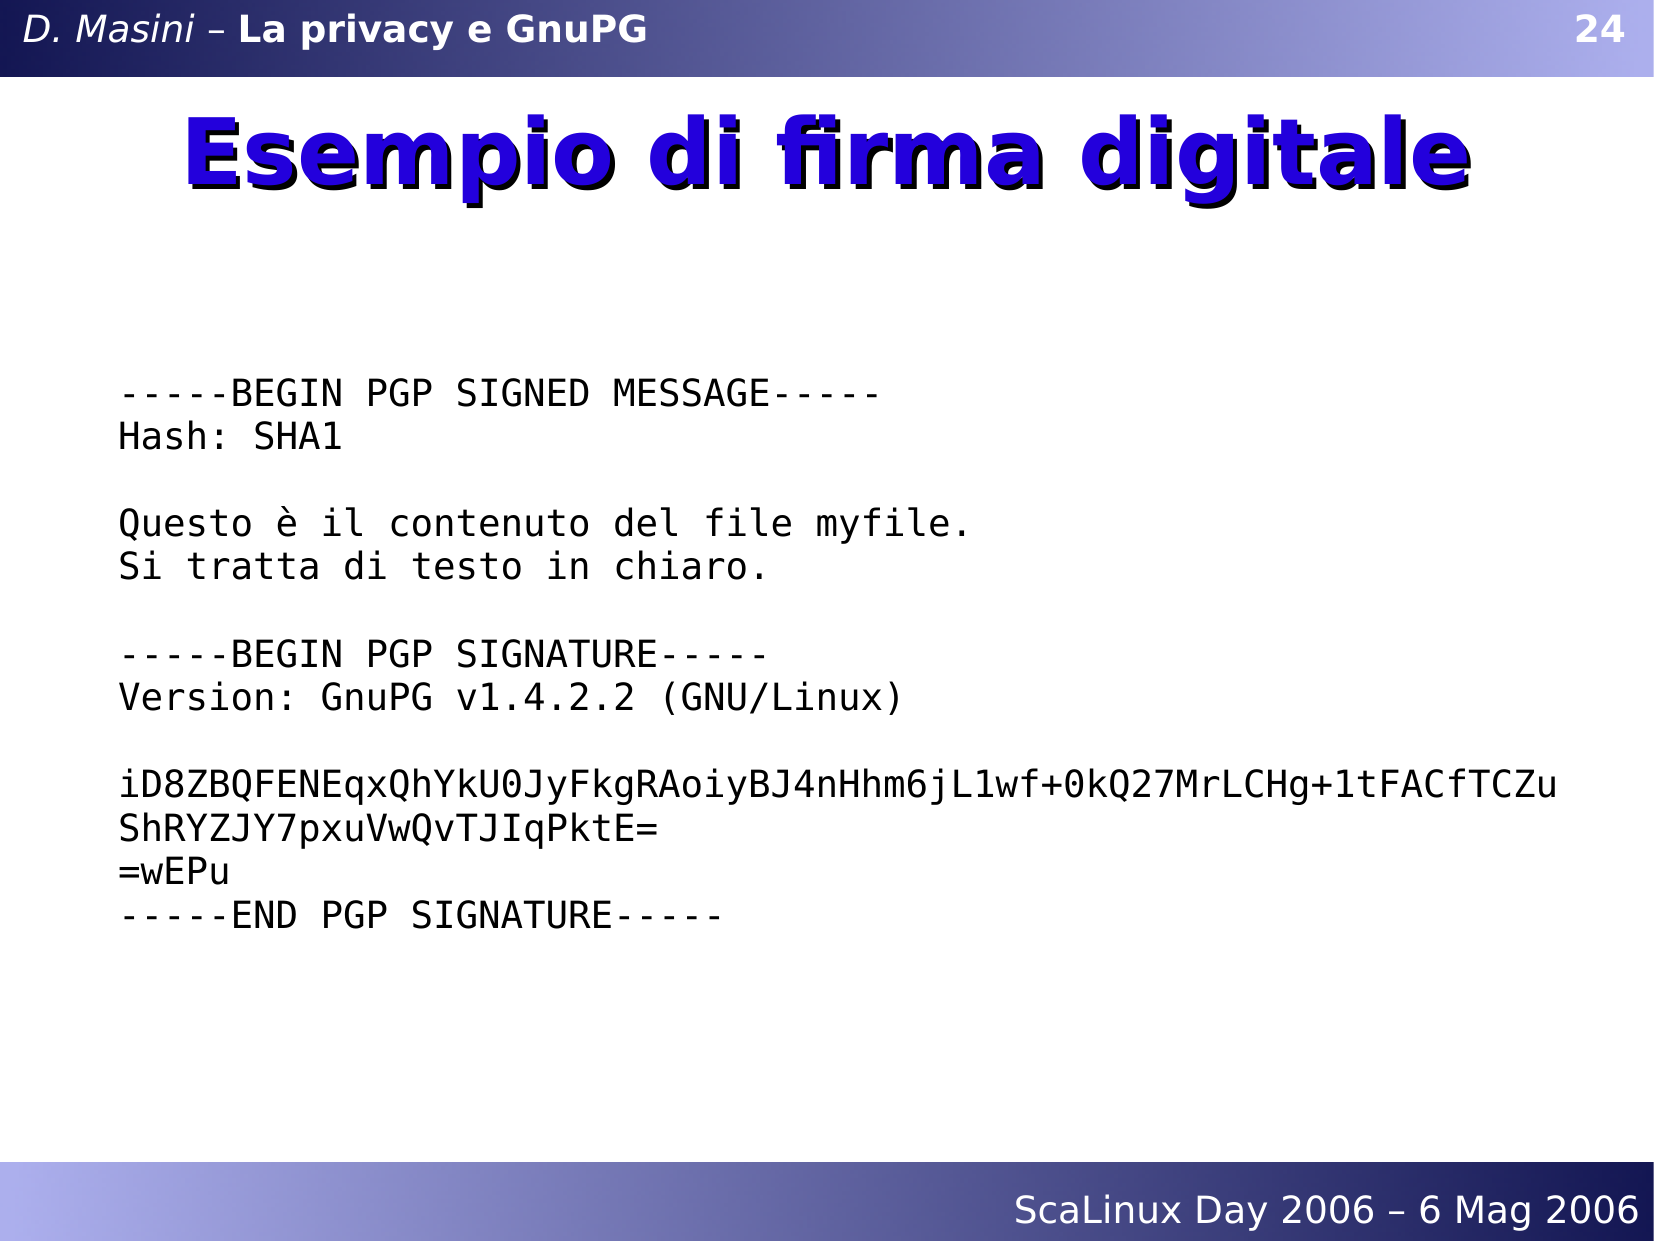

D. Masini – La privacy e GnuPG
# Esempio di firma digitale
-----BEGIN PGP SIGNED MESSAGE-----
Hash: SHA1
Questo è il contenuto del file myfile.
Si tratta di testo in chiaro.
-----BEGIN PGP SIGNATURE-----
Version: GnuPG v1.4.2.2 (GNU/Linux)
iD8ZBQFENEqxQhYkU0JyFkgRAoiyBJ4nHhm6jL1wf+0kQ27MrLCHg+1tFACfTCZu
ShRYZJY7pxuVwQvTJIqPktE=
=wEPu
-----END PGP SIGNATURE-----
ScaLinux Day 2006 – 6 Mag 2006